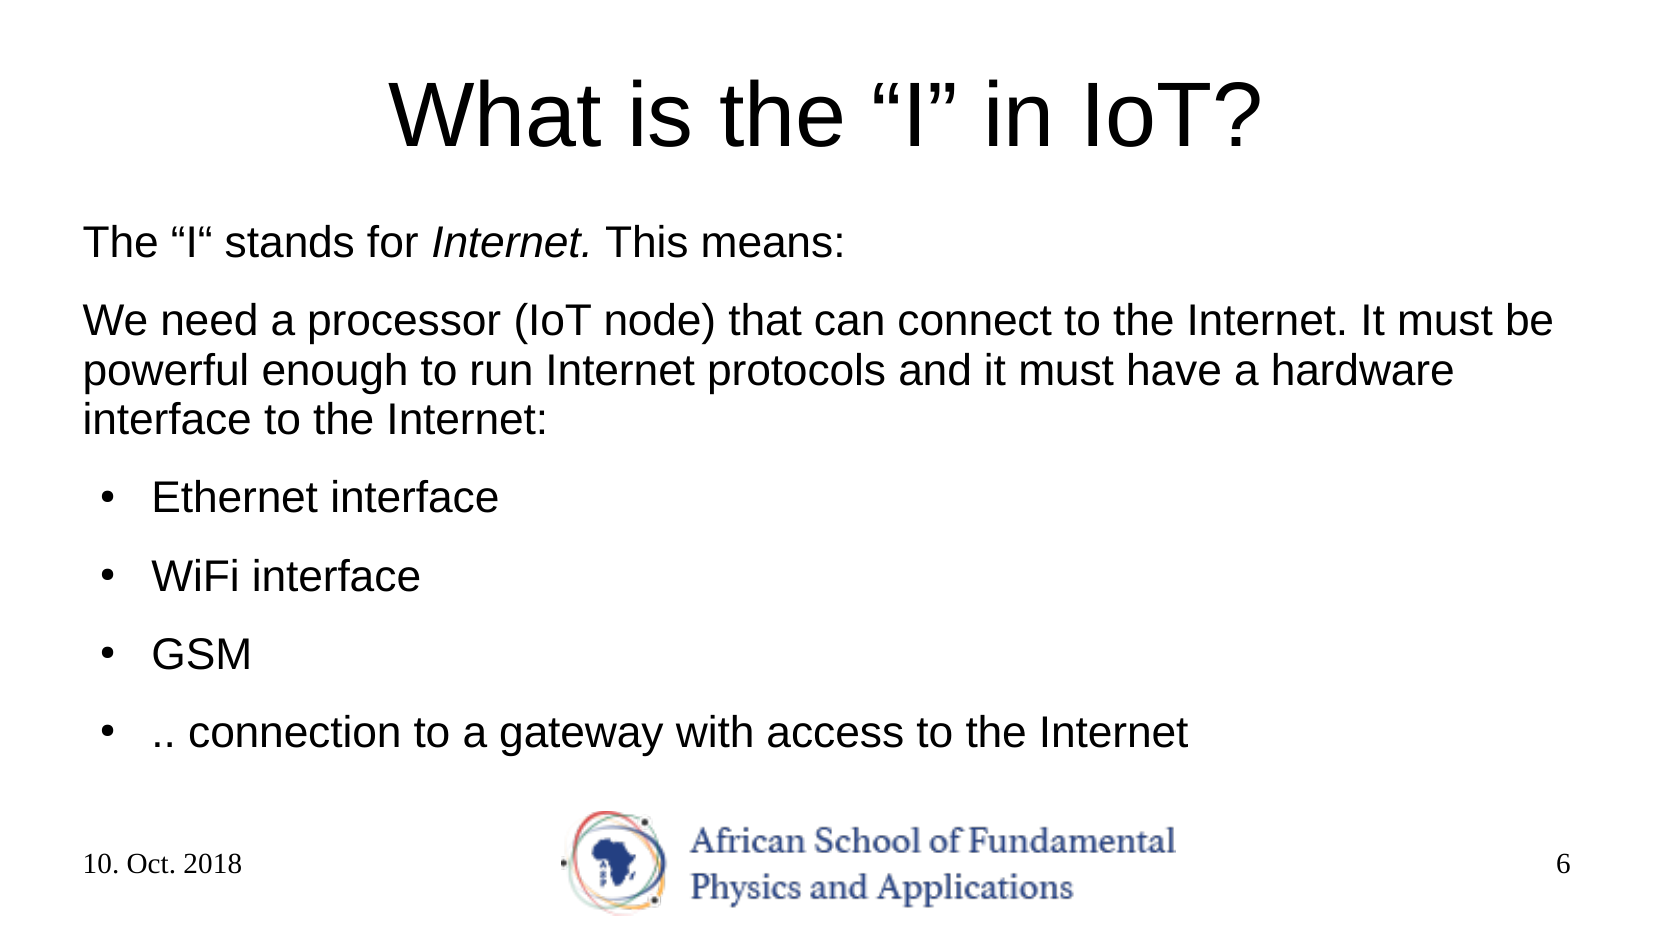

# What is the “I” in IoT?
The “I“ stands for Internet. This means:
We need a processor (IoT node) that can connect to the Internet. It must be powerful enough to run Internet protocols and it must have a hardware interface to the Internet:
Ethernet interface
WiFi interface
GSM
.. connection to a gateway with access to the Internet
10. Oct. 2018
6